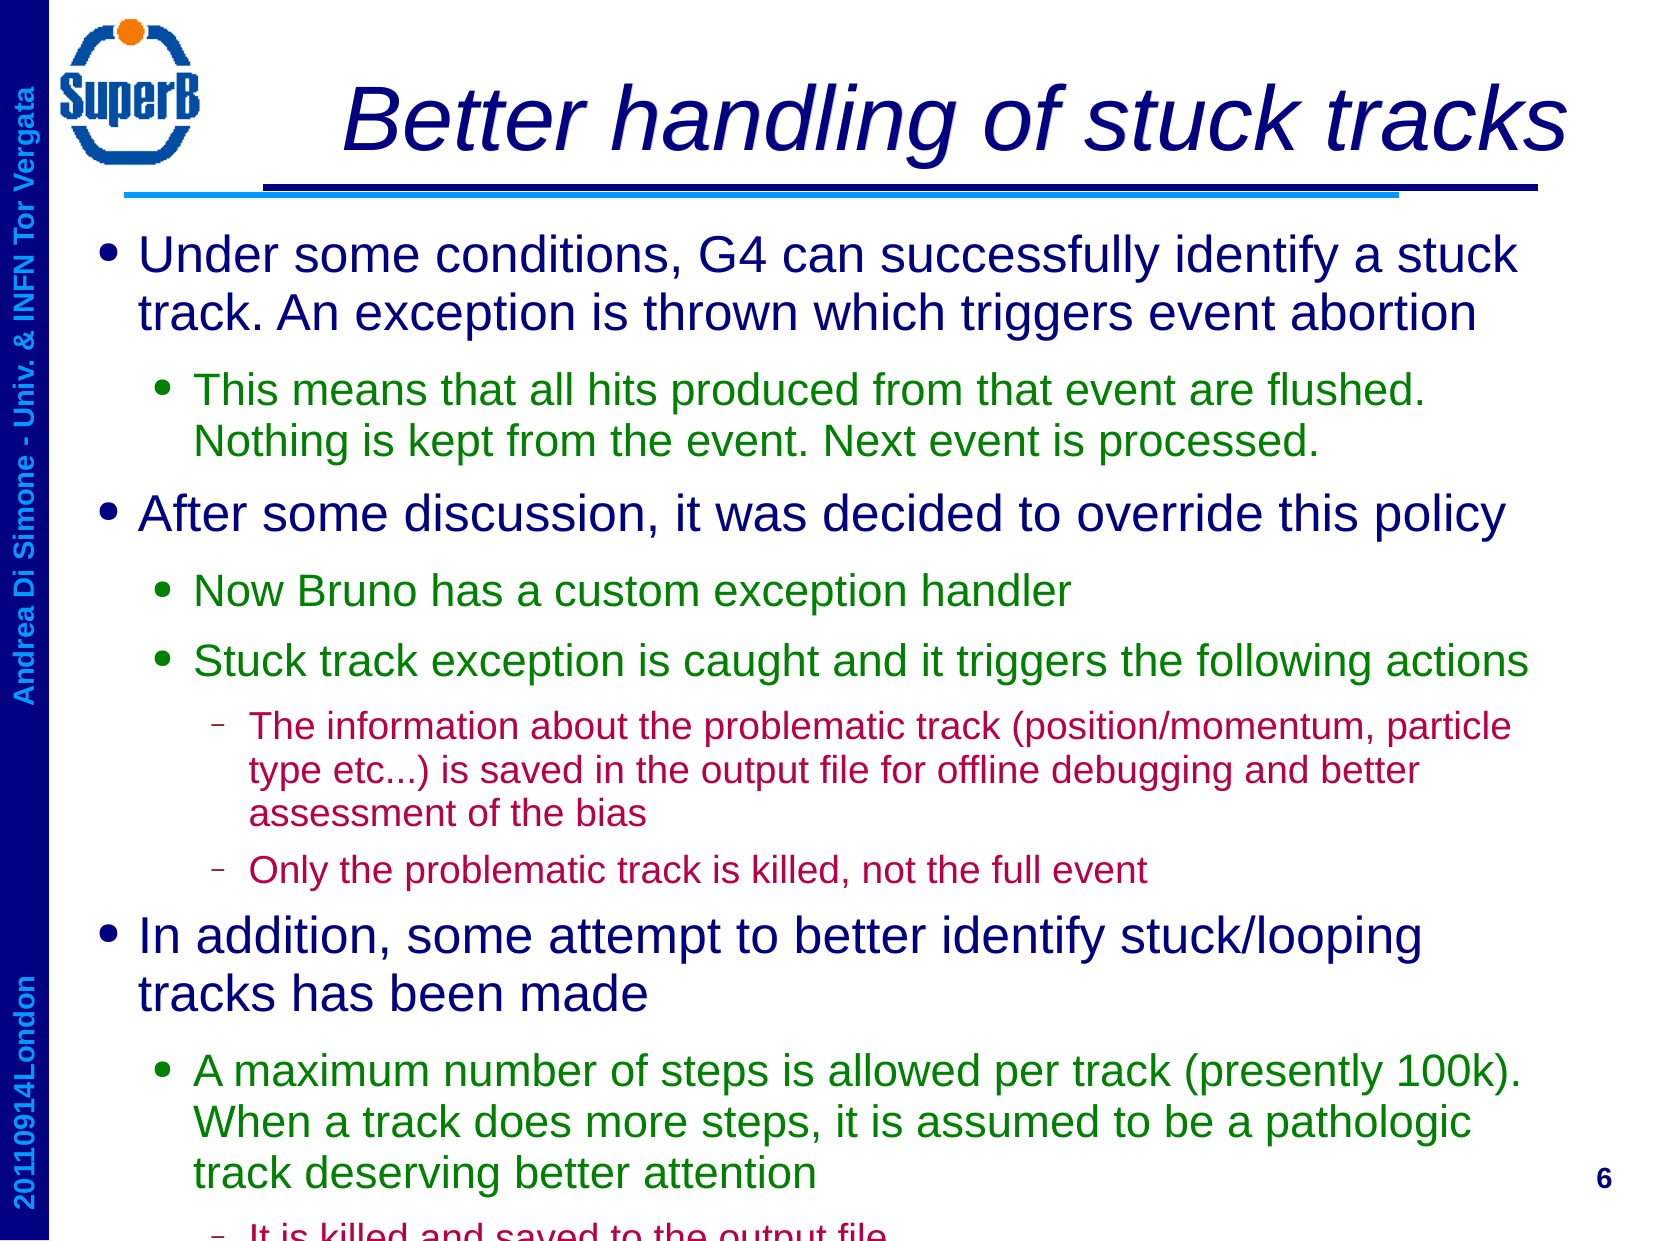

# Better handling of stuck tracks
Under some conditions, G4 can successfully identify a stuck track. An exception is thrown which triggers event abortion
This means that all hits produced from that event are flushed. Nothing is kept from the event. Next event is processed.
After some discussion, it was decided to override this policy
Now Bruno has a custom exception handler
Stuck track exception is caught and it triggers the following actions
The information about the problematic track (position/momentum, particle type etc...) is saved in the output file for offline debugging and better assessment of the bias
Only the problematic track is killed, not the full event
In addition, some attempt to better identify stuck/looping tracks has been made
A maximum number of steps is allowed per track (presently 100k). When a track does more steps, it is assumed to be a pathologic track deserving better attention
It is killed and saved to the output file
Andrea Di Simone - Univ. & INFN Tor Vergata
20110914London
6